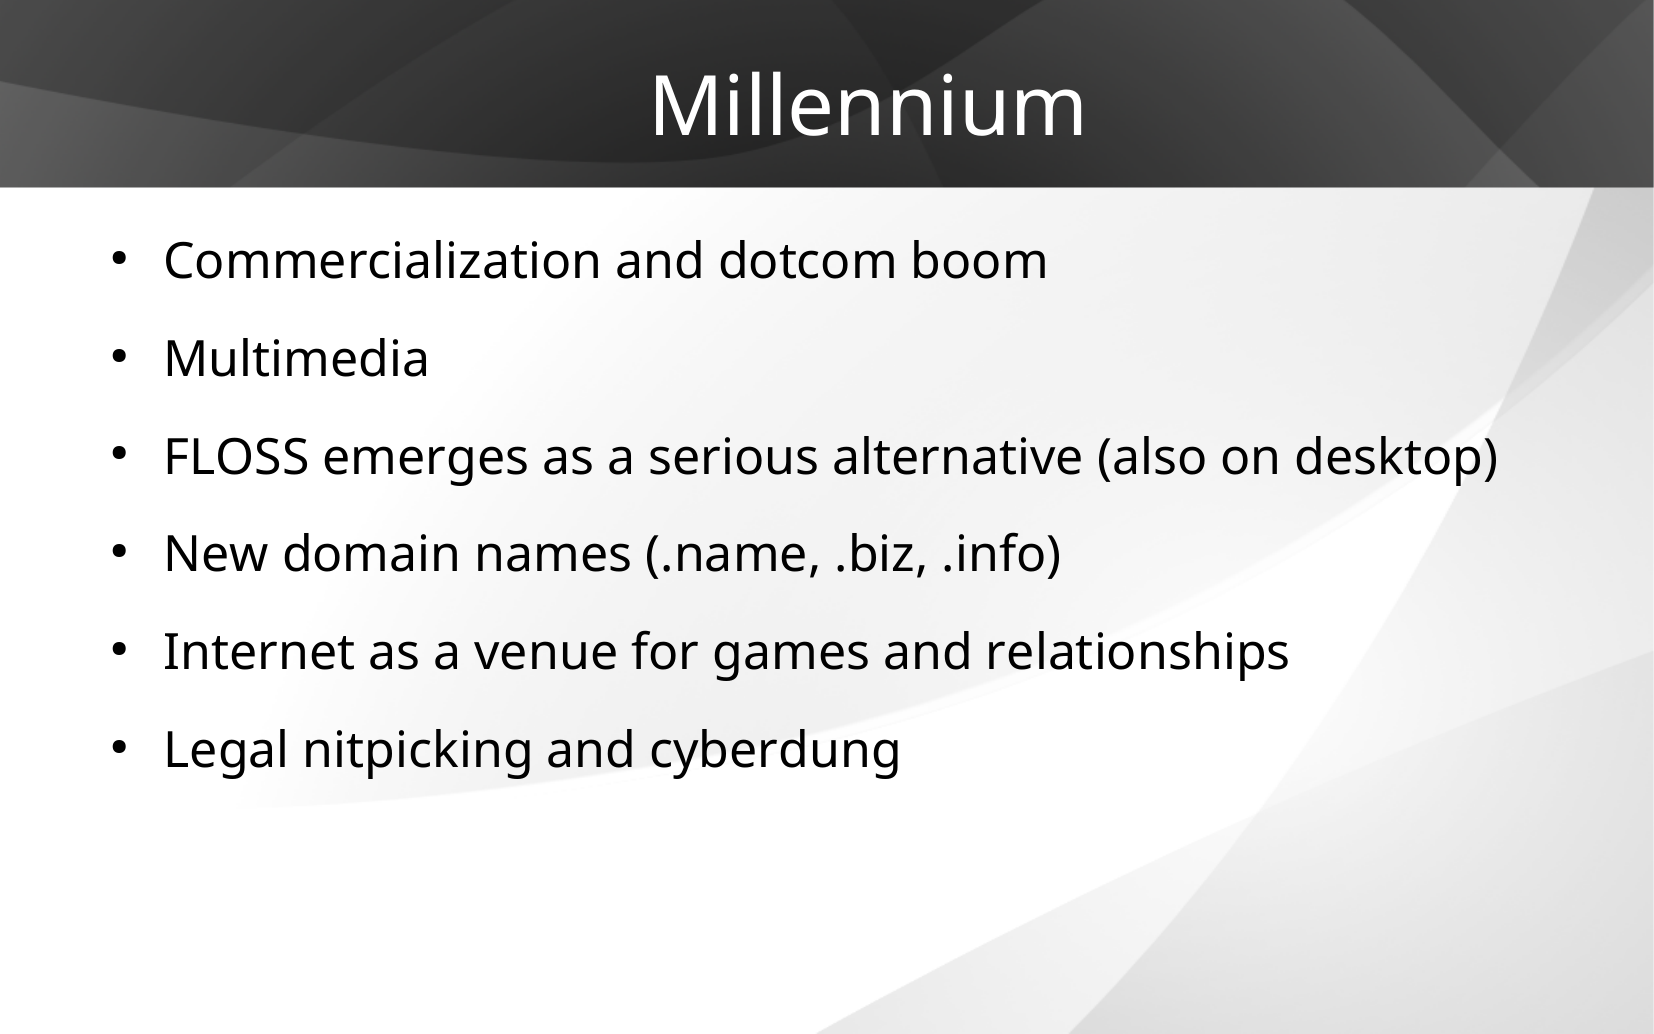

# Millennium
Commercialization and dotcom boom
Multimedia
FLOSS emerges as a serious alternative (also on desktop)
New domain names (.name, .biz, .info)
Internet as a venue for games and relationships
Legal nitpicking and cyberdung